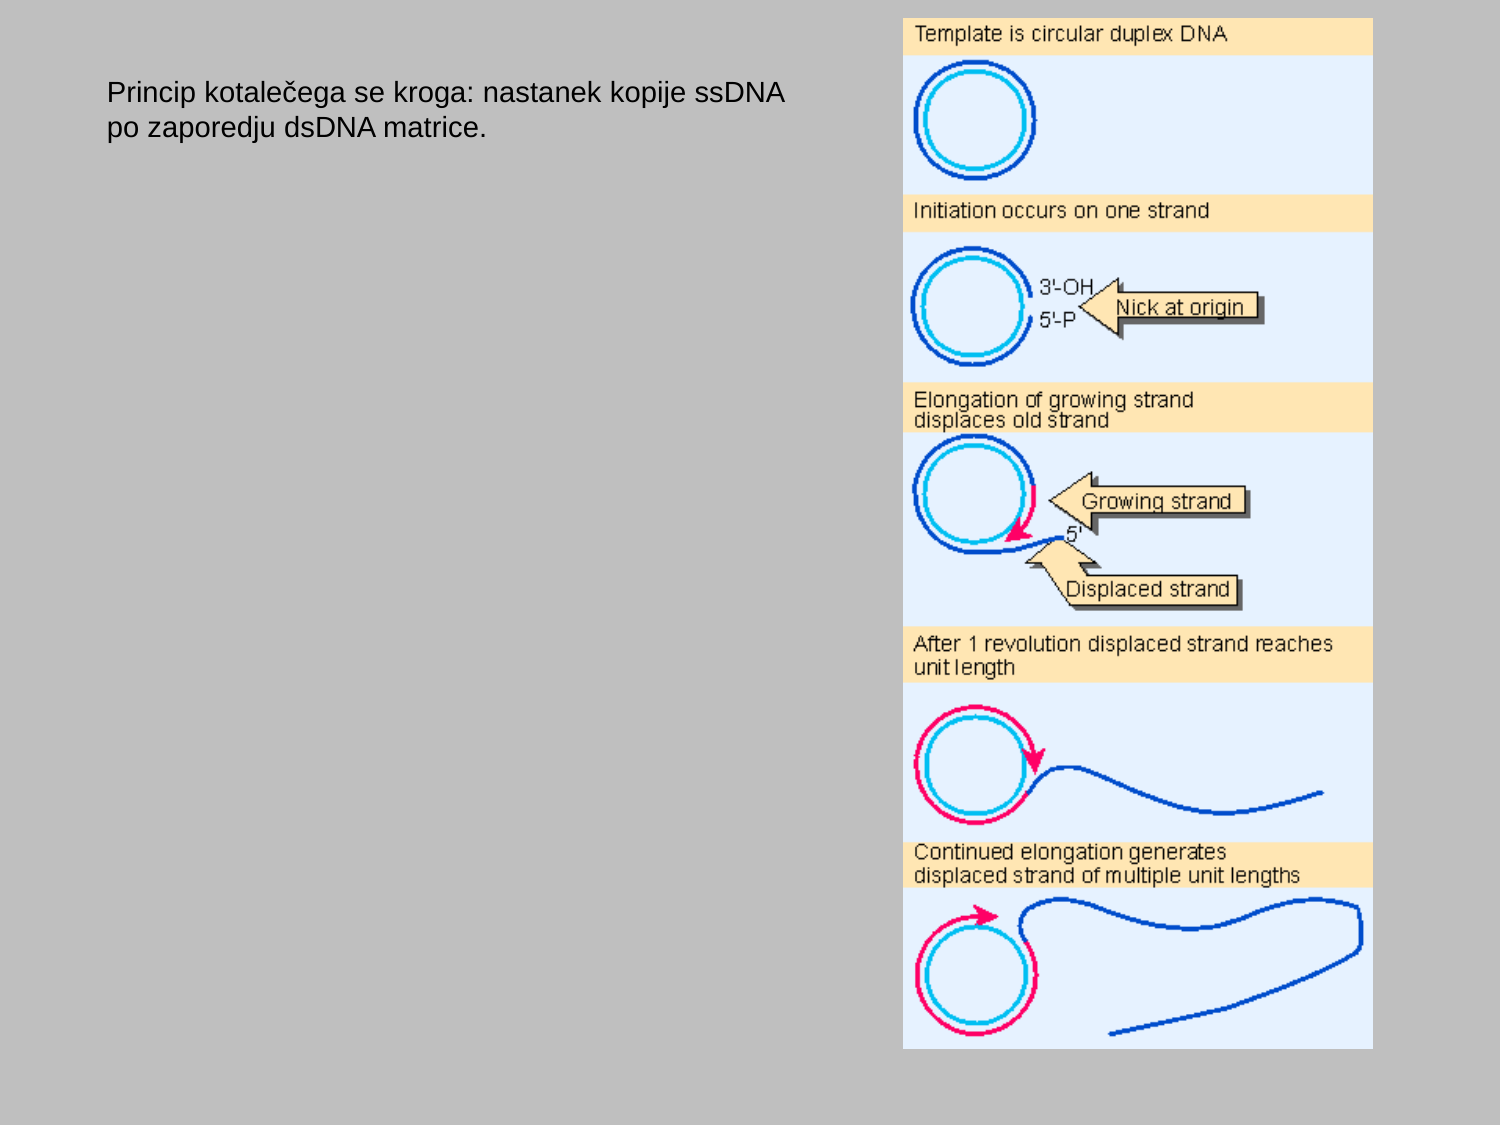

Princip kotalečega se kroga: nastanek kopije ssDNA
po zaporedju dsDNA matrice.